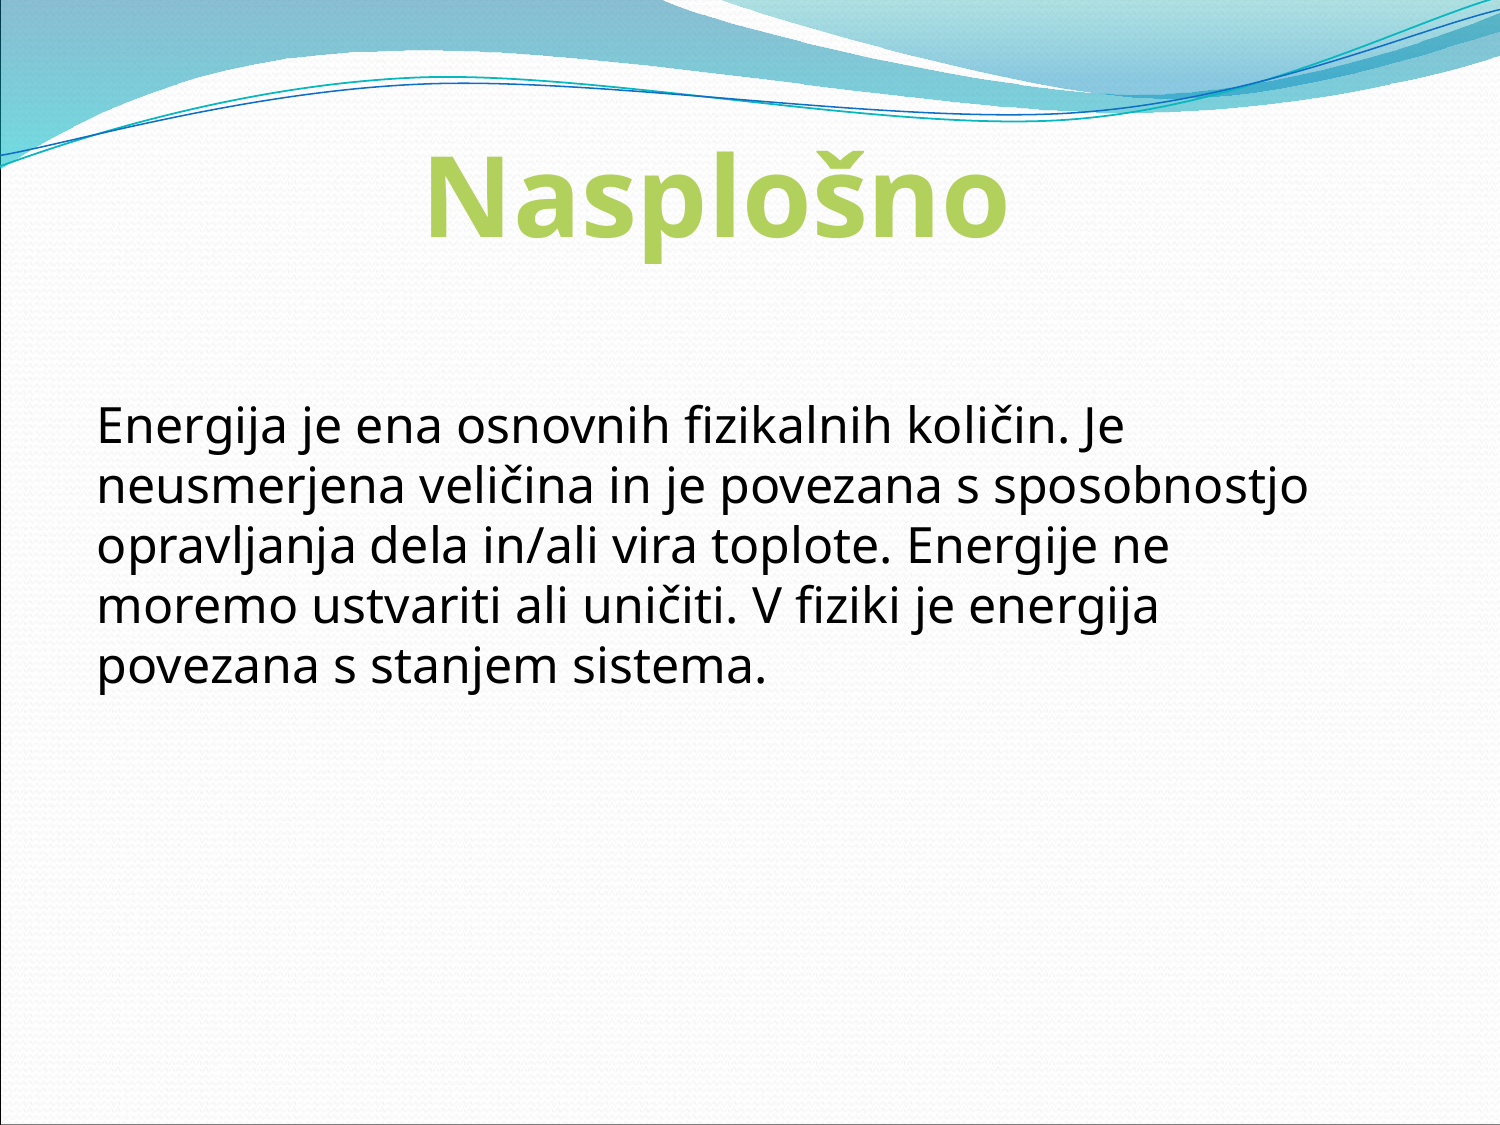

Nasplošno
Energija je ena osnovnih fizikalnih količin. Je neusmerjena veličina in je povezana s sposobnostjo opravljanja dela in/ali vira toplote. Energije ne moremo ustvariti ali uničiti. V fiziki je energija povezana s stanjem sistema.